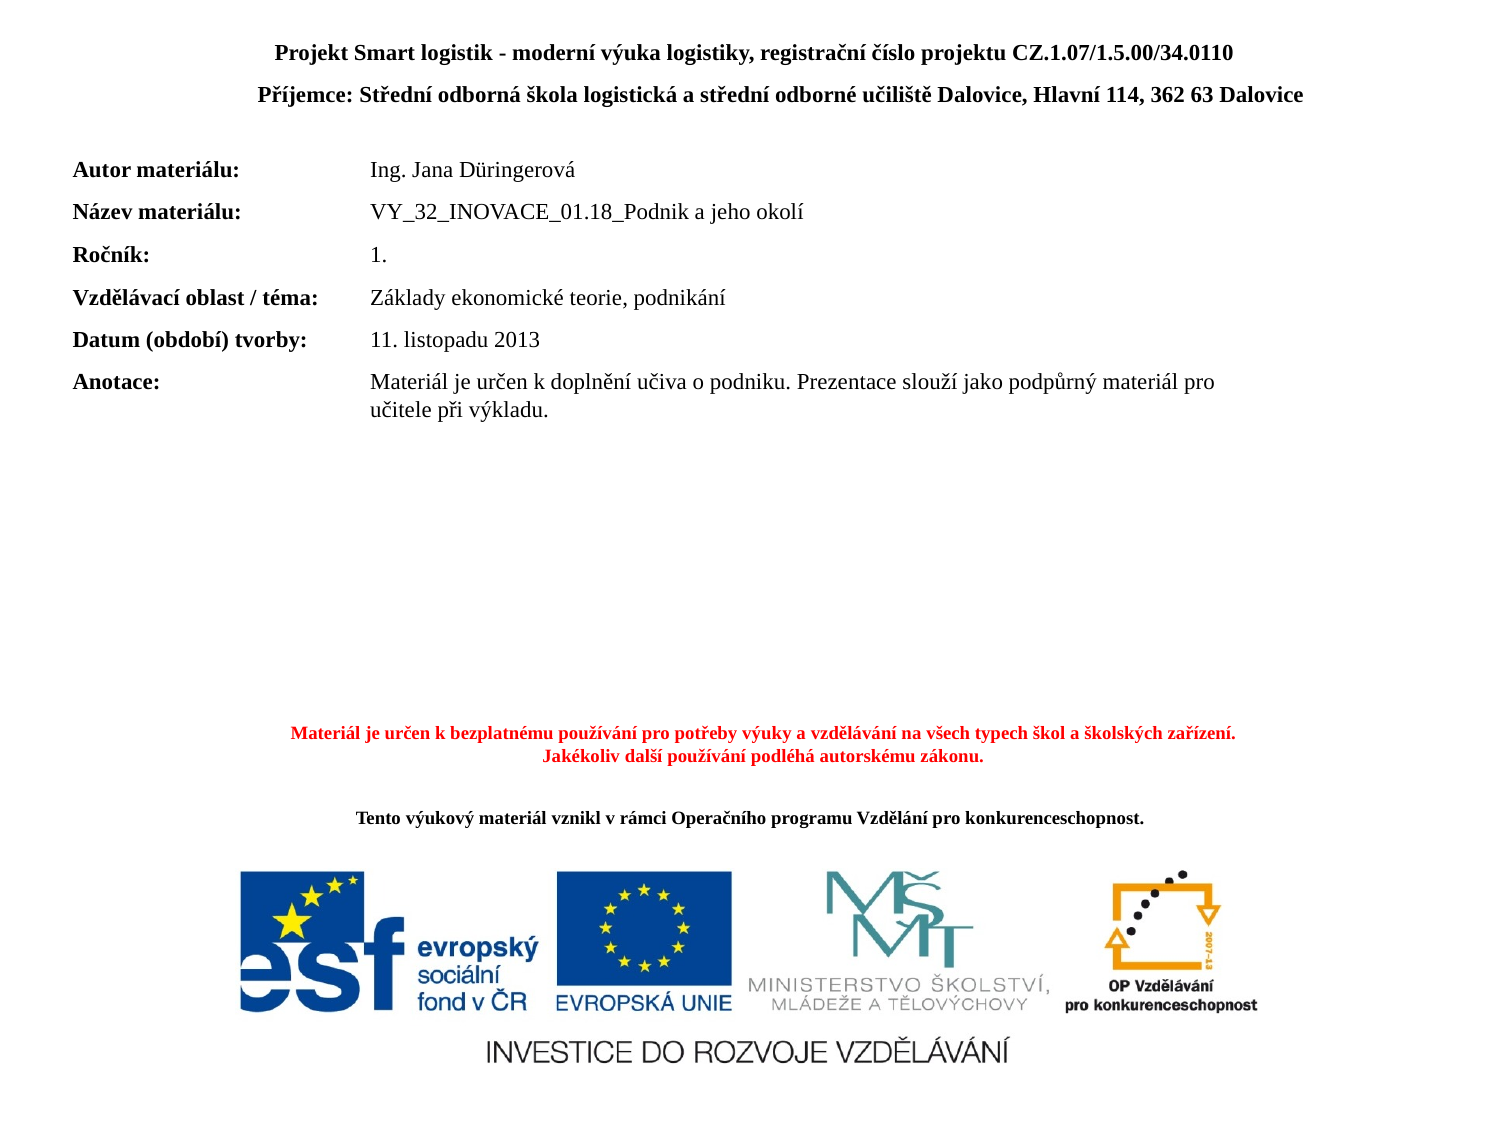

Projekt Smart logistik - moderní výuka logistiky, registrační číslo projektu CZ.1.07/1.5.00/34.0110
Příjemce: Střední odborná škola logistická a střední odborné učiliště Dalovice, Hlavní 114, 362 63 Dalovice
Autor materiálu:
Ing. Jana Düringerová
Název materiálu:
VY_32_INOVACE_01.18_Podnik a jeho okolí
Ročník:
1.
Vzdělávací oblast / téma:
Základy ekonomické teorie, podnikání
Datum (období) tvorby:
11. listopadu 2013
Anotace:
Materiál je určen k doplnění učiva o podniku. Prezentace slouží jako podpůrný materiál pro učitele při výkladu.
Materiál je určen k bezplatnému používání pro potřeby výuky a vzdělávání na všech typech škol a školských zařízení.
Jakékoliv další používání podléhá autorskému zákonu.
Tento výukový materiál vznikl v rámci Operačního programu Vzdělání pro konkurenceschopnost.